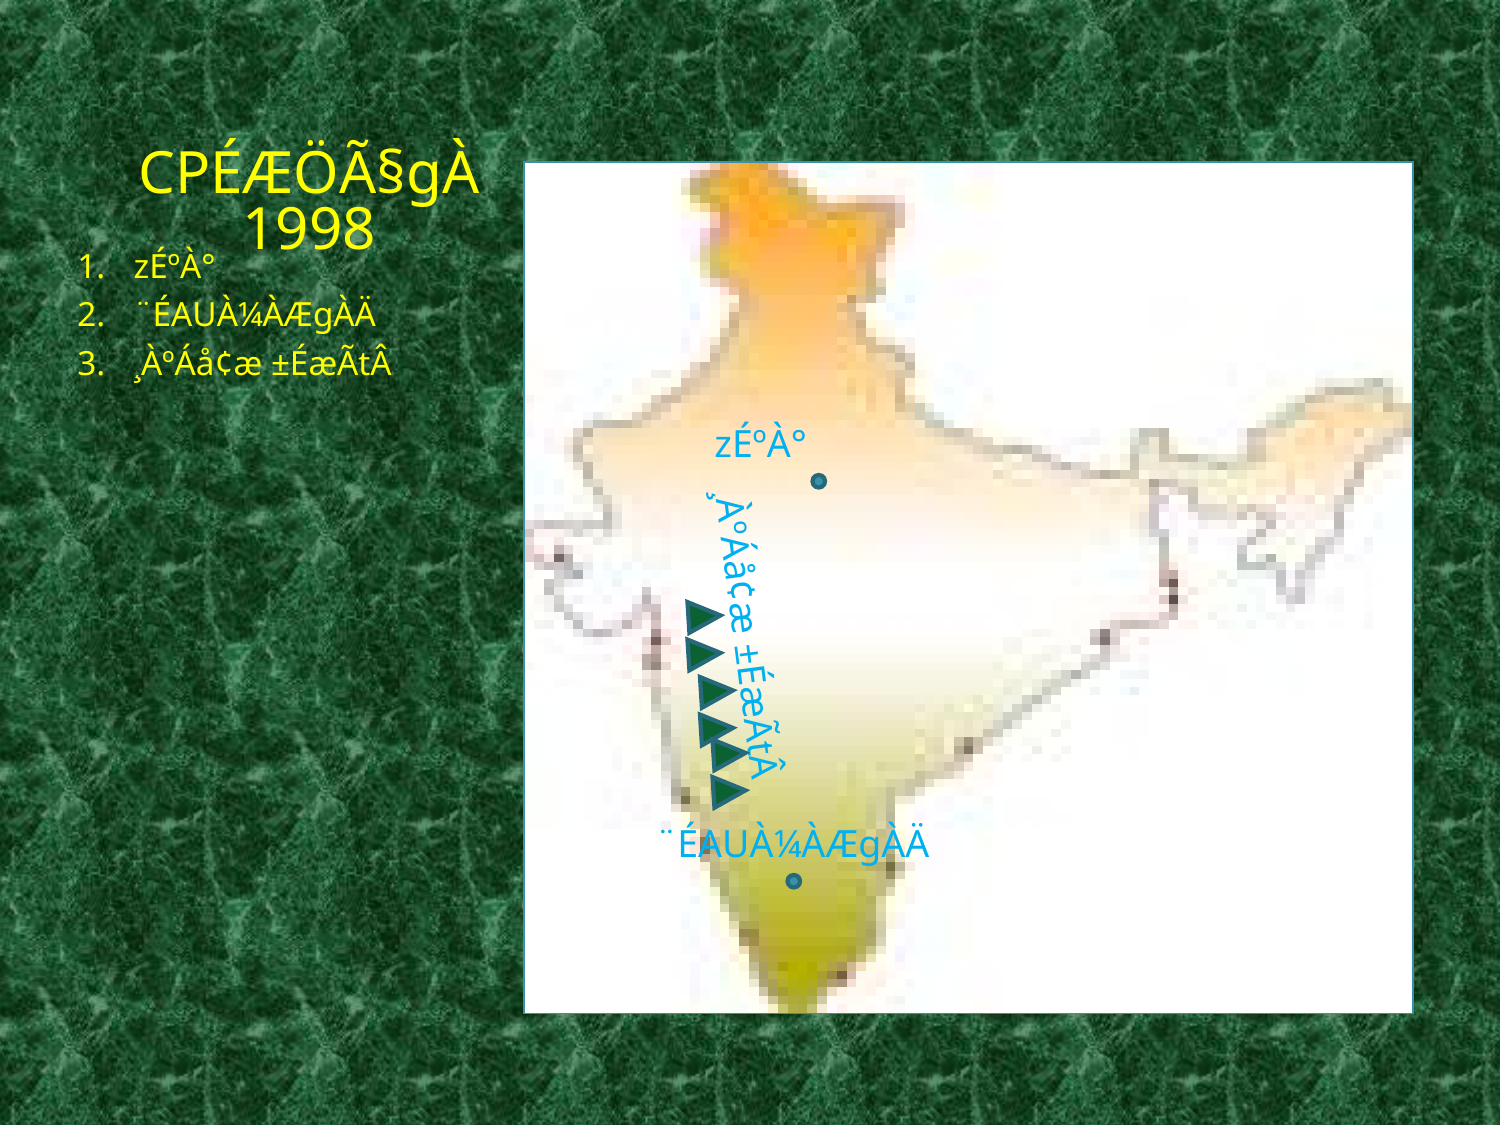

CPÉÆÖÃ§gÀ 1998
zÉºÀ°
¨ÉAUÀ¼ÀÆgÀÄ
¸ÀºÁå¢æ ±ÉæÃtÂ
zÉºÀ°
¸ÀºÁå¢æ ±ÉæÃtÂ
¨ÉAUÀ¼ÀÆgÀÄ